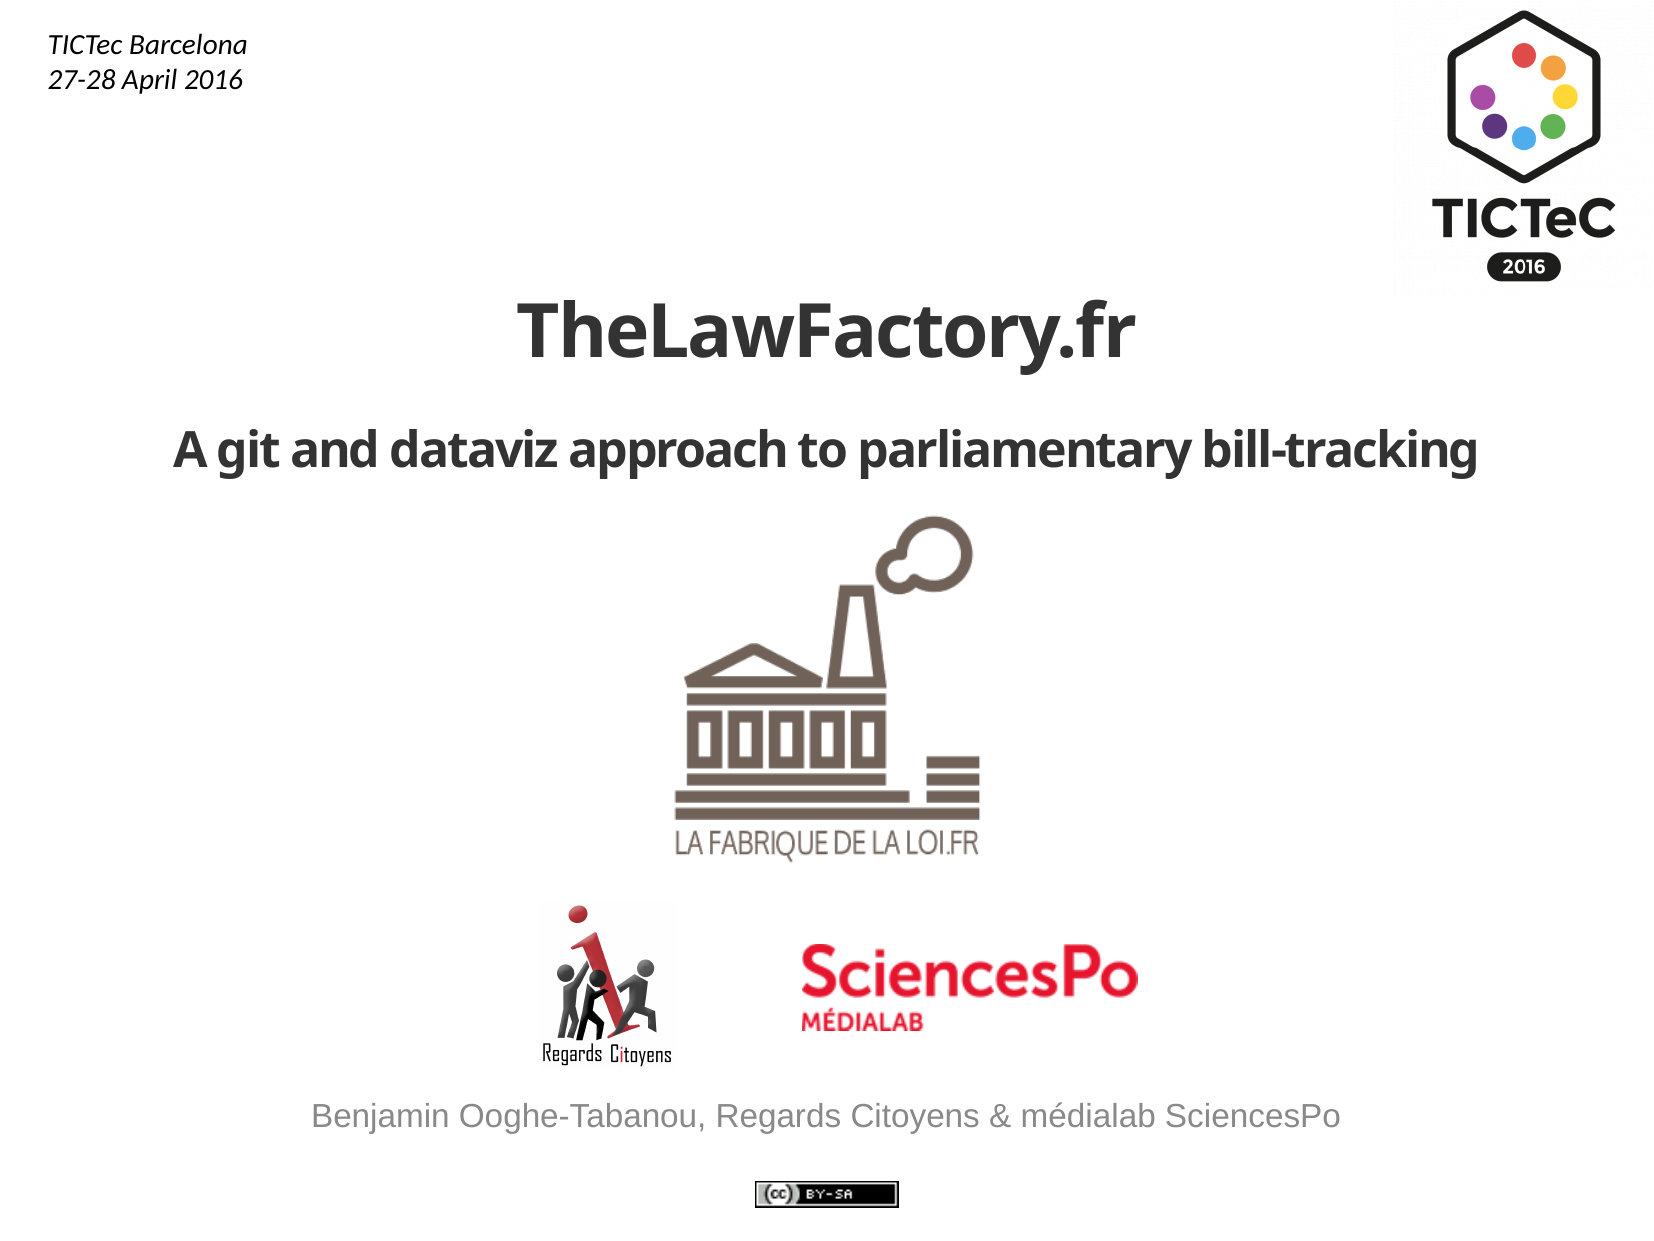

TICTec Barcelona
27-28 April 2016
# TheLawFactory.fr A git and dataviz approach to parliamentary bill-tracking
Benjamin Ooghe-Tabanou, Regards Citoyens & médialab SciencesPo